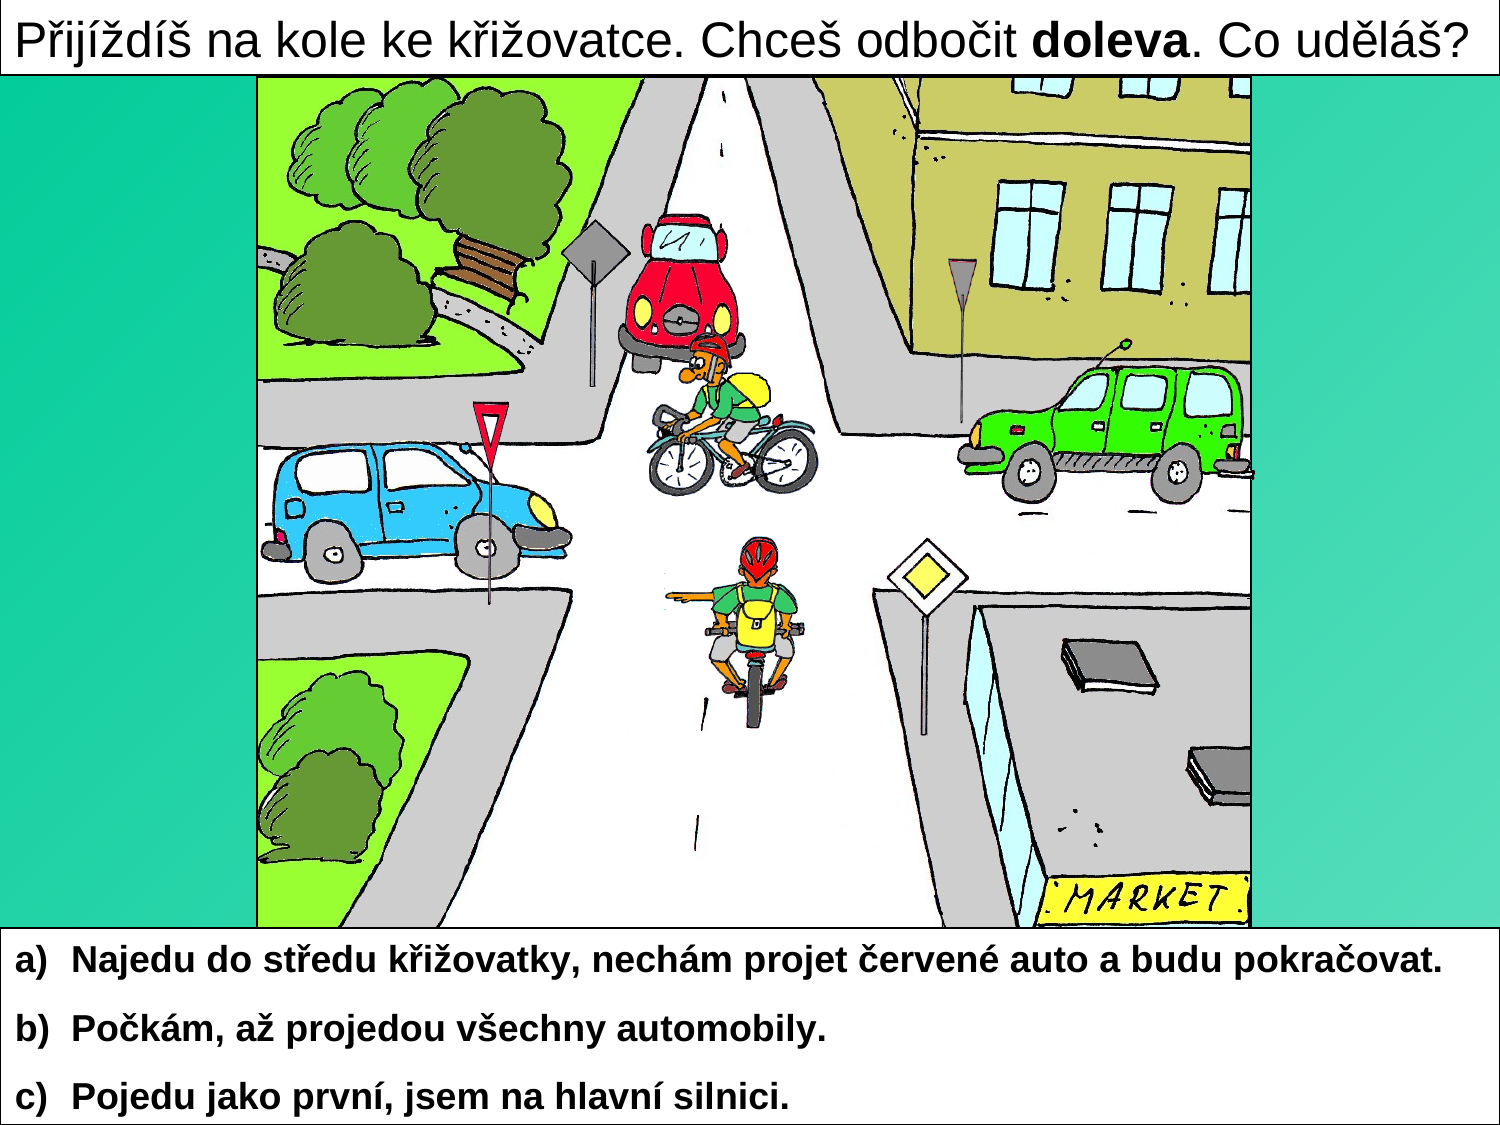

Přijíždíš na kole ke křižovatce. Chceš odbočit doleva. Co uděláš?
Najedu do středu křižovatky, nechám projet červené auto a budu pokračovat.
Počkám, až projedou všechny automobily.
Pojedu jako první, jsem na hlavní silnici.